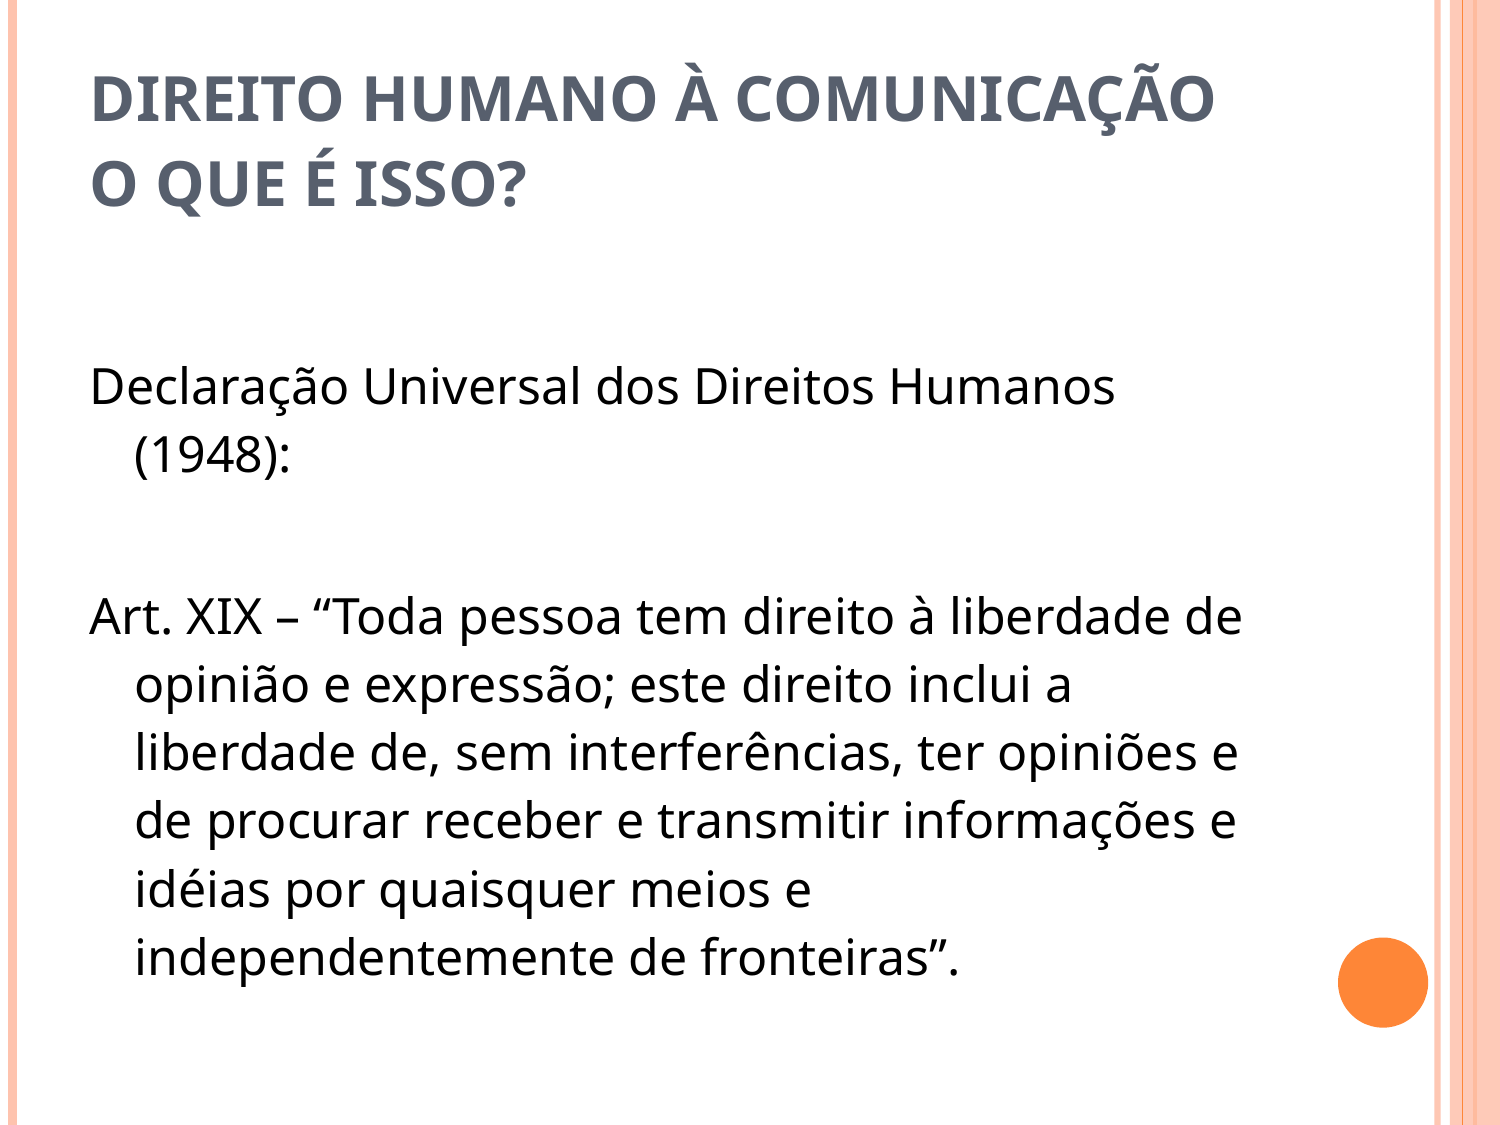

# DIREITO HUMANO À COMUNICAÇÃO O QUE É ISSO?
Declaração Universal dos Direitos Humanos (1948):
Art. XIX – “Toda pessoa tem direito à liberdade de opinião e expressão; este direito inclui a liberdade de, sem interferências, ter opiniões e de procurar receber e transmitir informações e idéias por quaisquer meios e independentemente de fronteiras”.